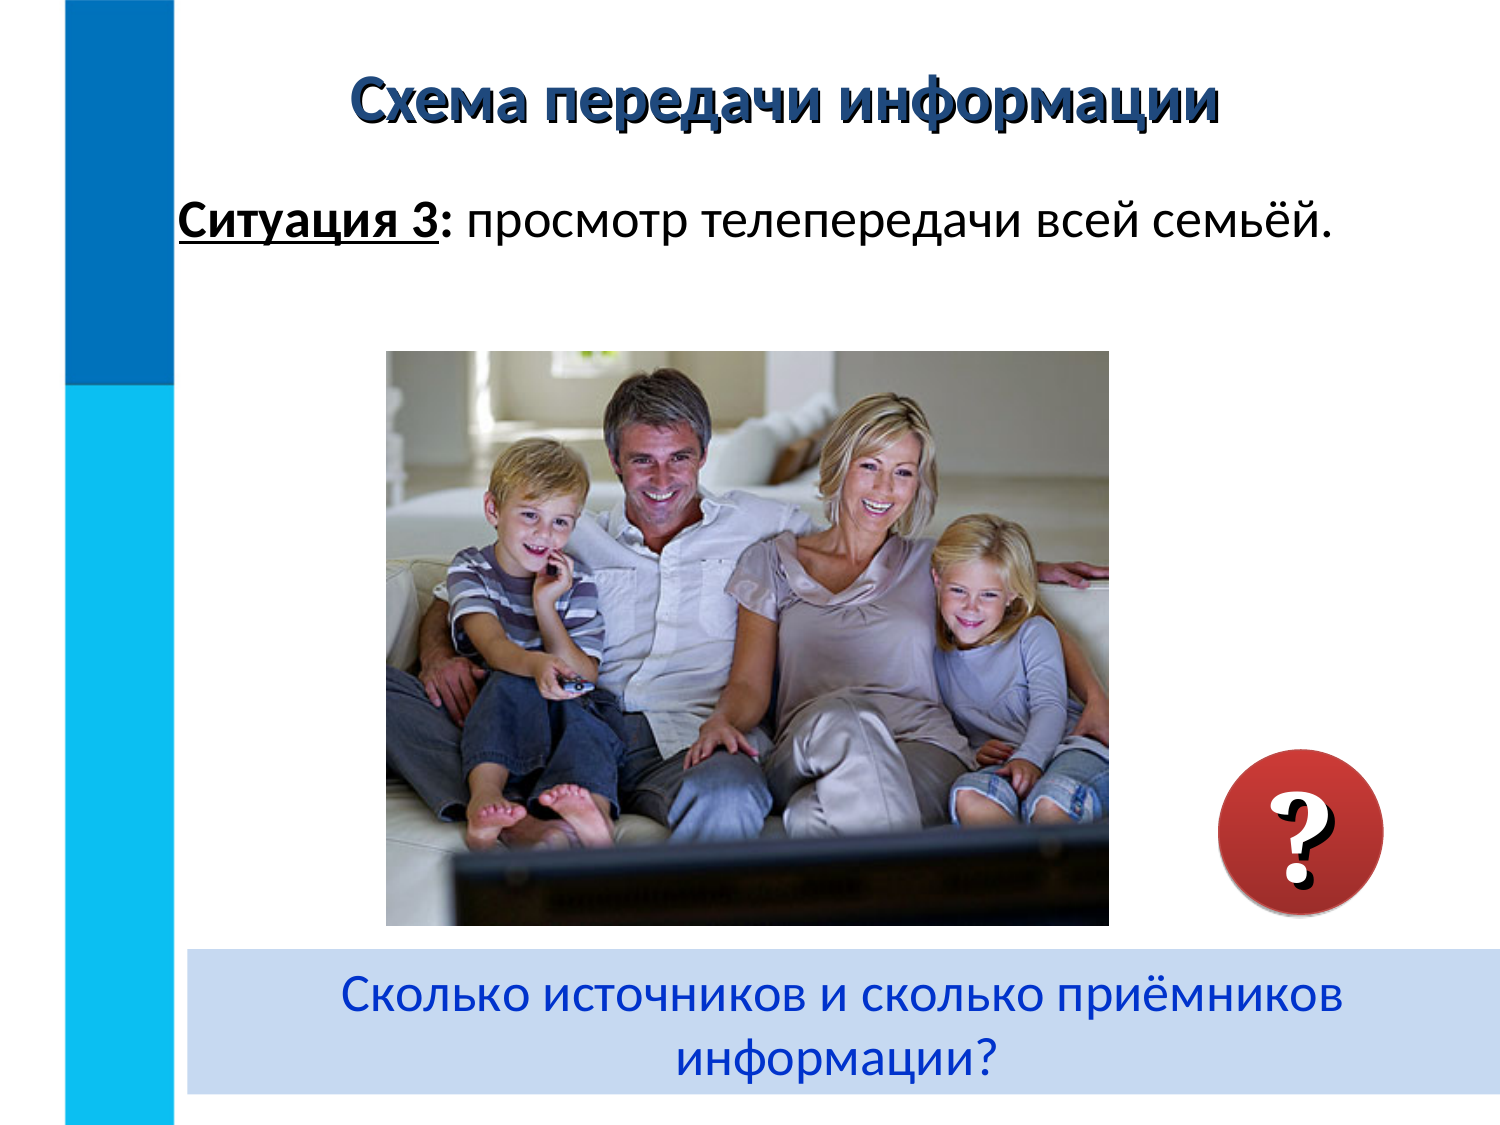

Схема передачи информации
# Ситуация 3: просмотр телепередачи всей семьёй.
?
Сколько источников и сколько приёмников информации?